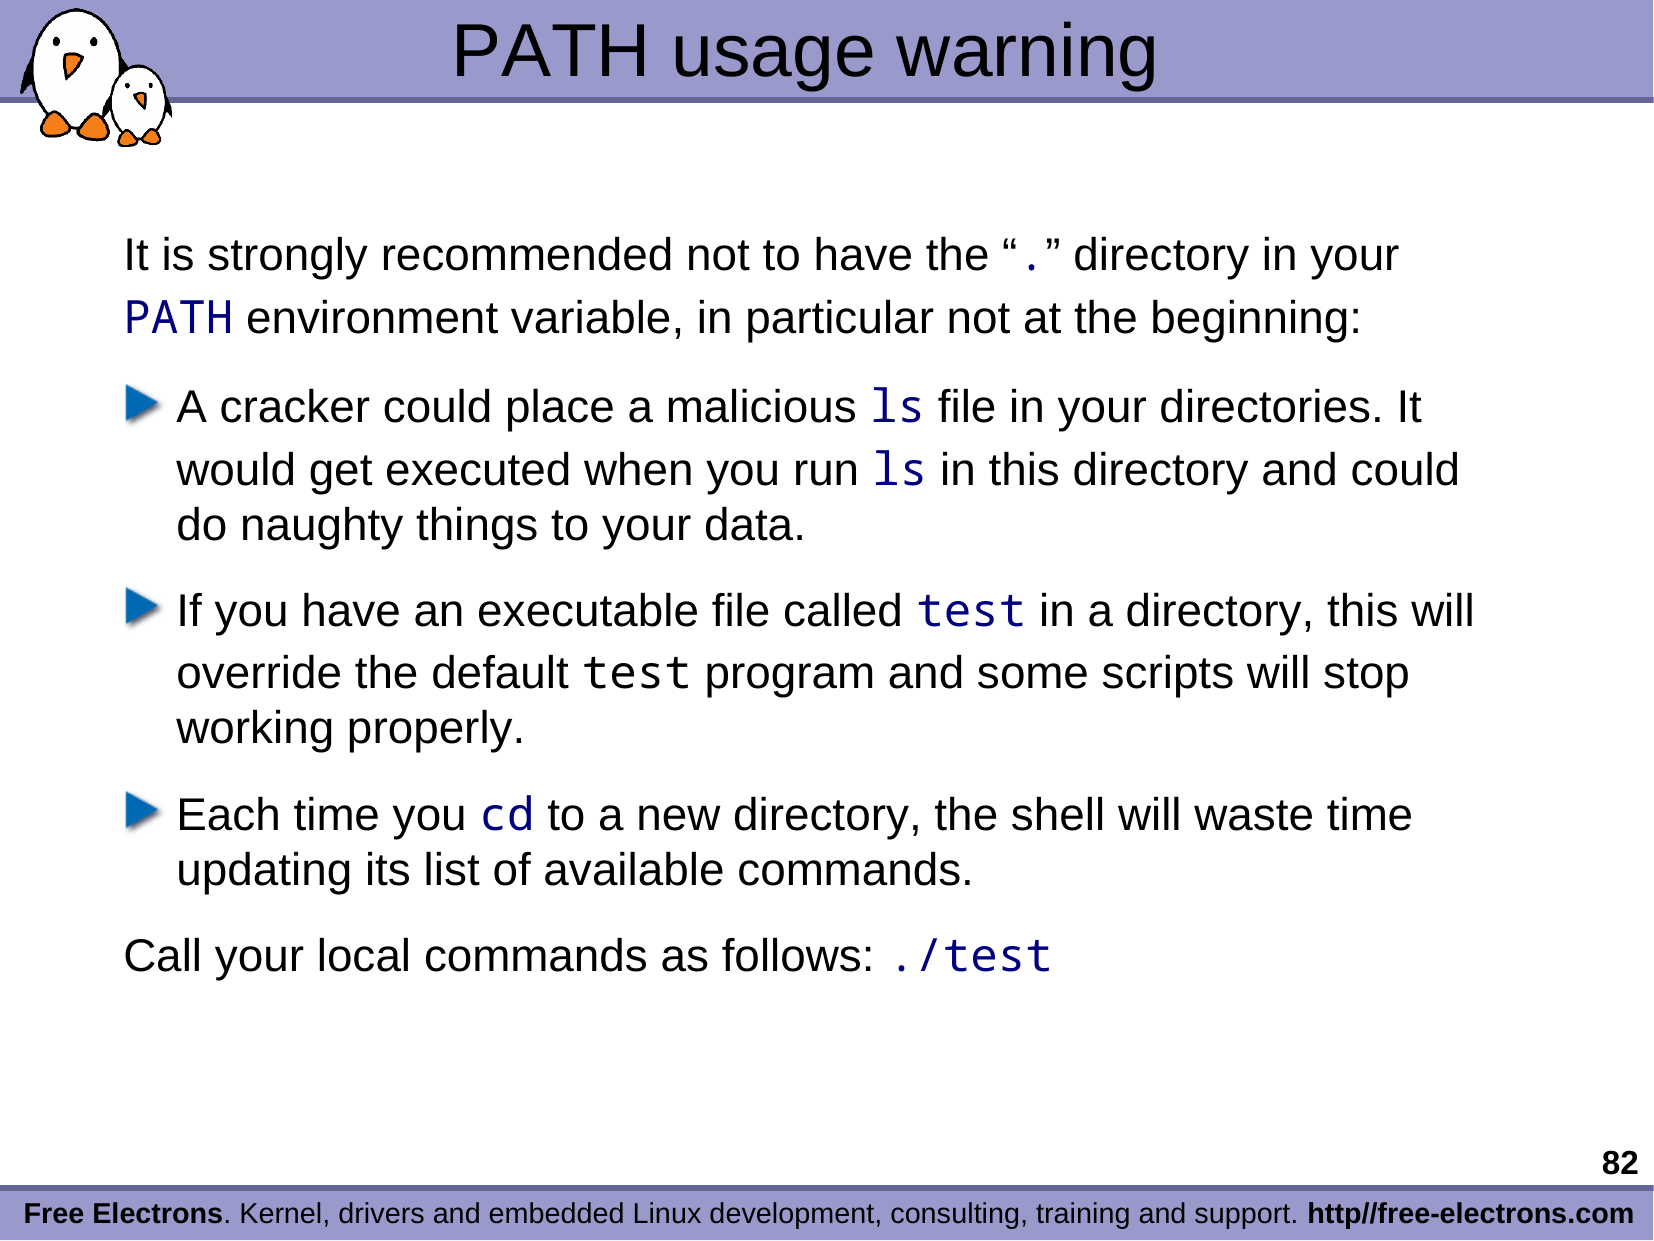

# PATH usage warning
It is strongly recommended not to have the “.” directory in your PATH environment variable, in particular not at the beginning:
A cracker could place a malicious ls file in your directories. It would get executed when you run ls in this directory and could do naughty things to your data.
If you have an executable file called test in a directory, this will override the default test program and some scripts will stop working properly.
Each time you cd to a new directory, the shell will waste time updating its list of available commands.
Call your local commands as follows: ./test